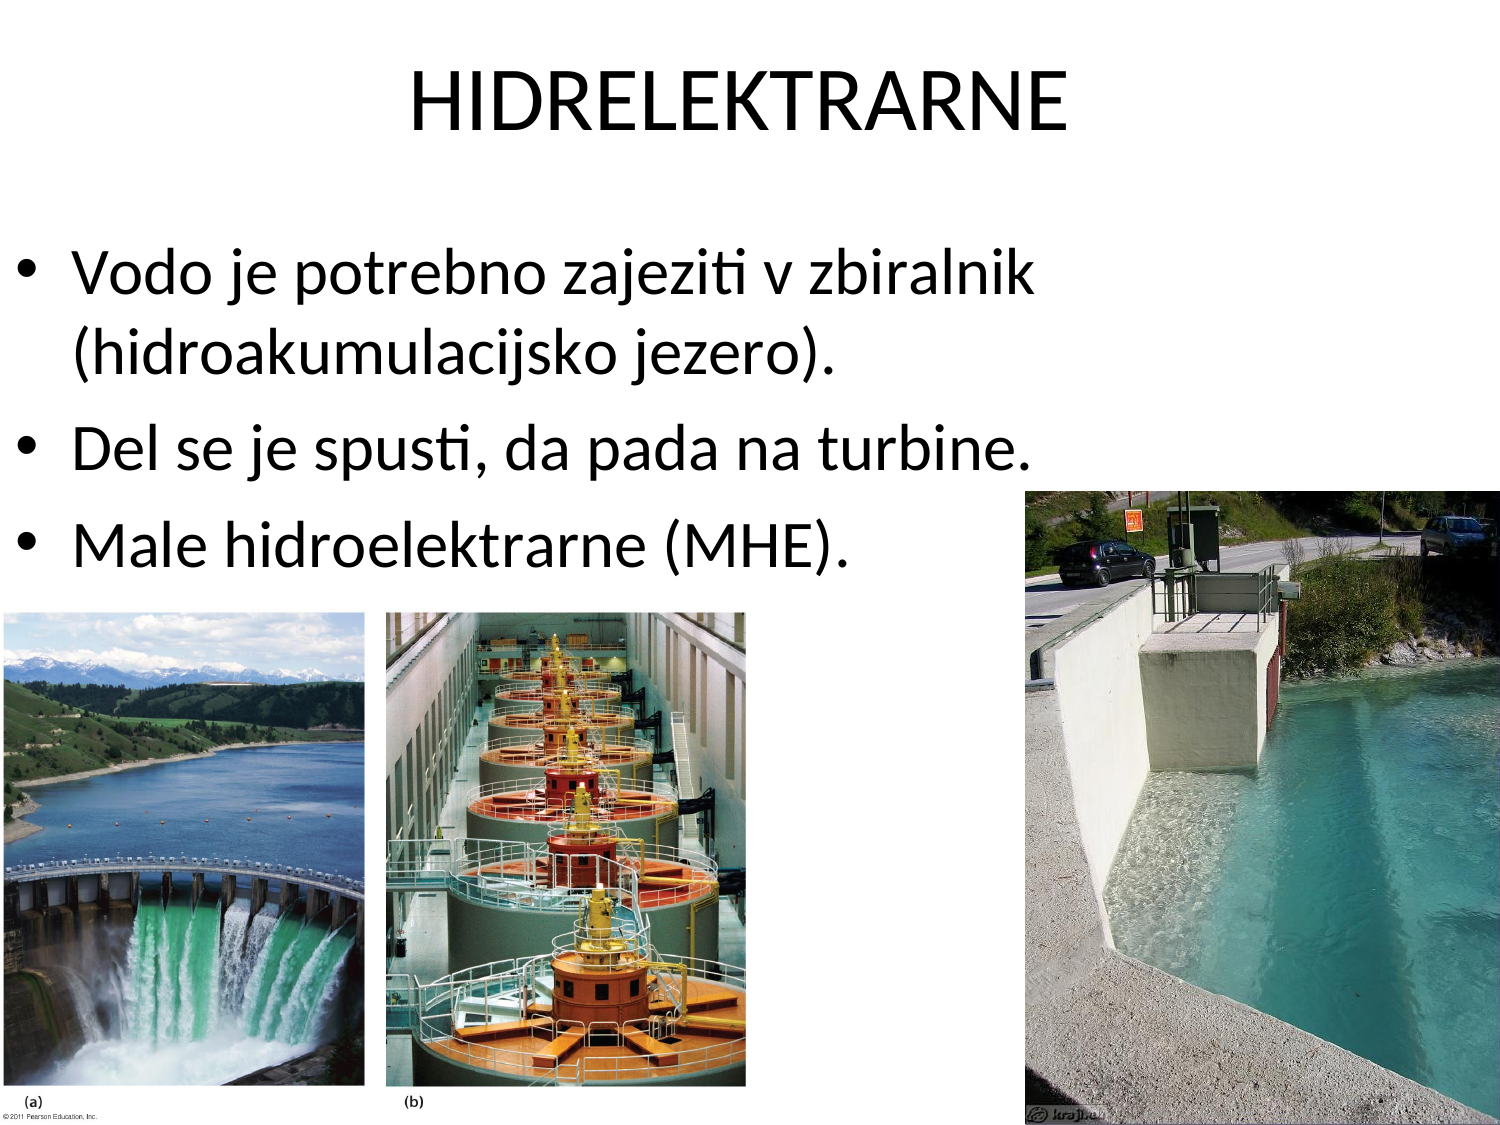

HIDRELEKTRARNE
Vodo je potrebno zajeziti v zbiralnik (hidroakumulacijsko jezero).
Del se je spusti, da pada na turbine.
Male hidroelektrarne (MHE).